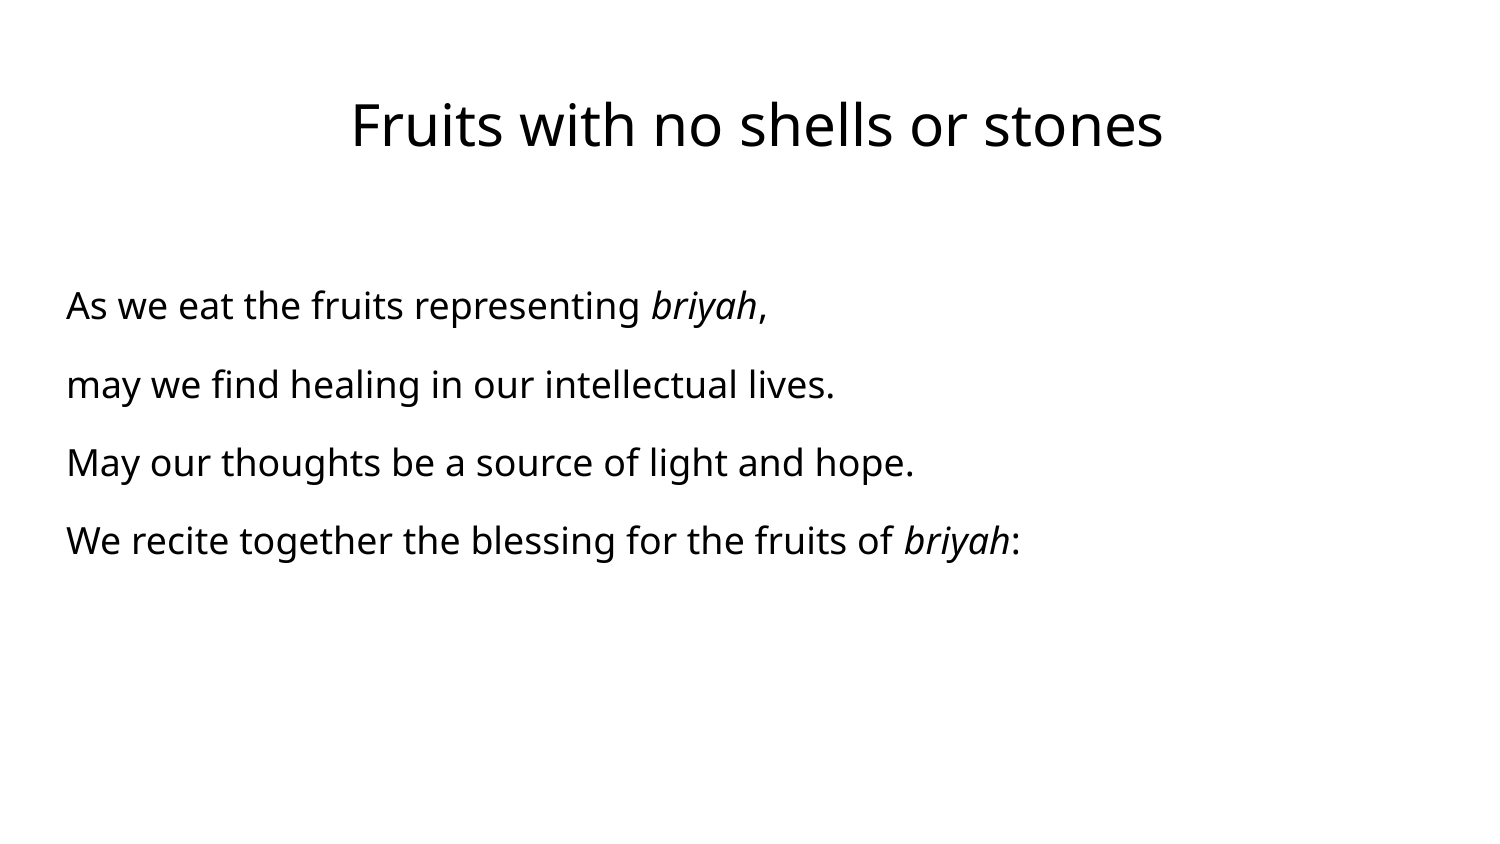

# Fruits with no shells or stones
As we eat the fruits representing briyah,
may we find healing in our intellectual lives.
May our thoughts be a source of light and hope.
We recite together the blessing for the fruits of briyah: